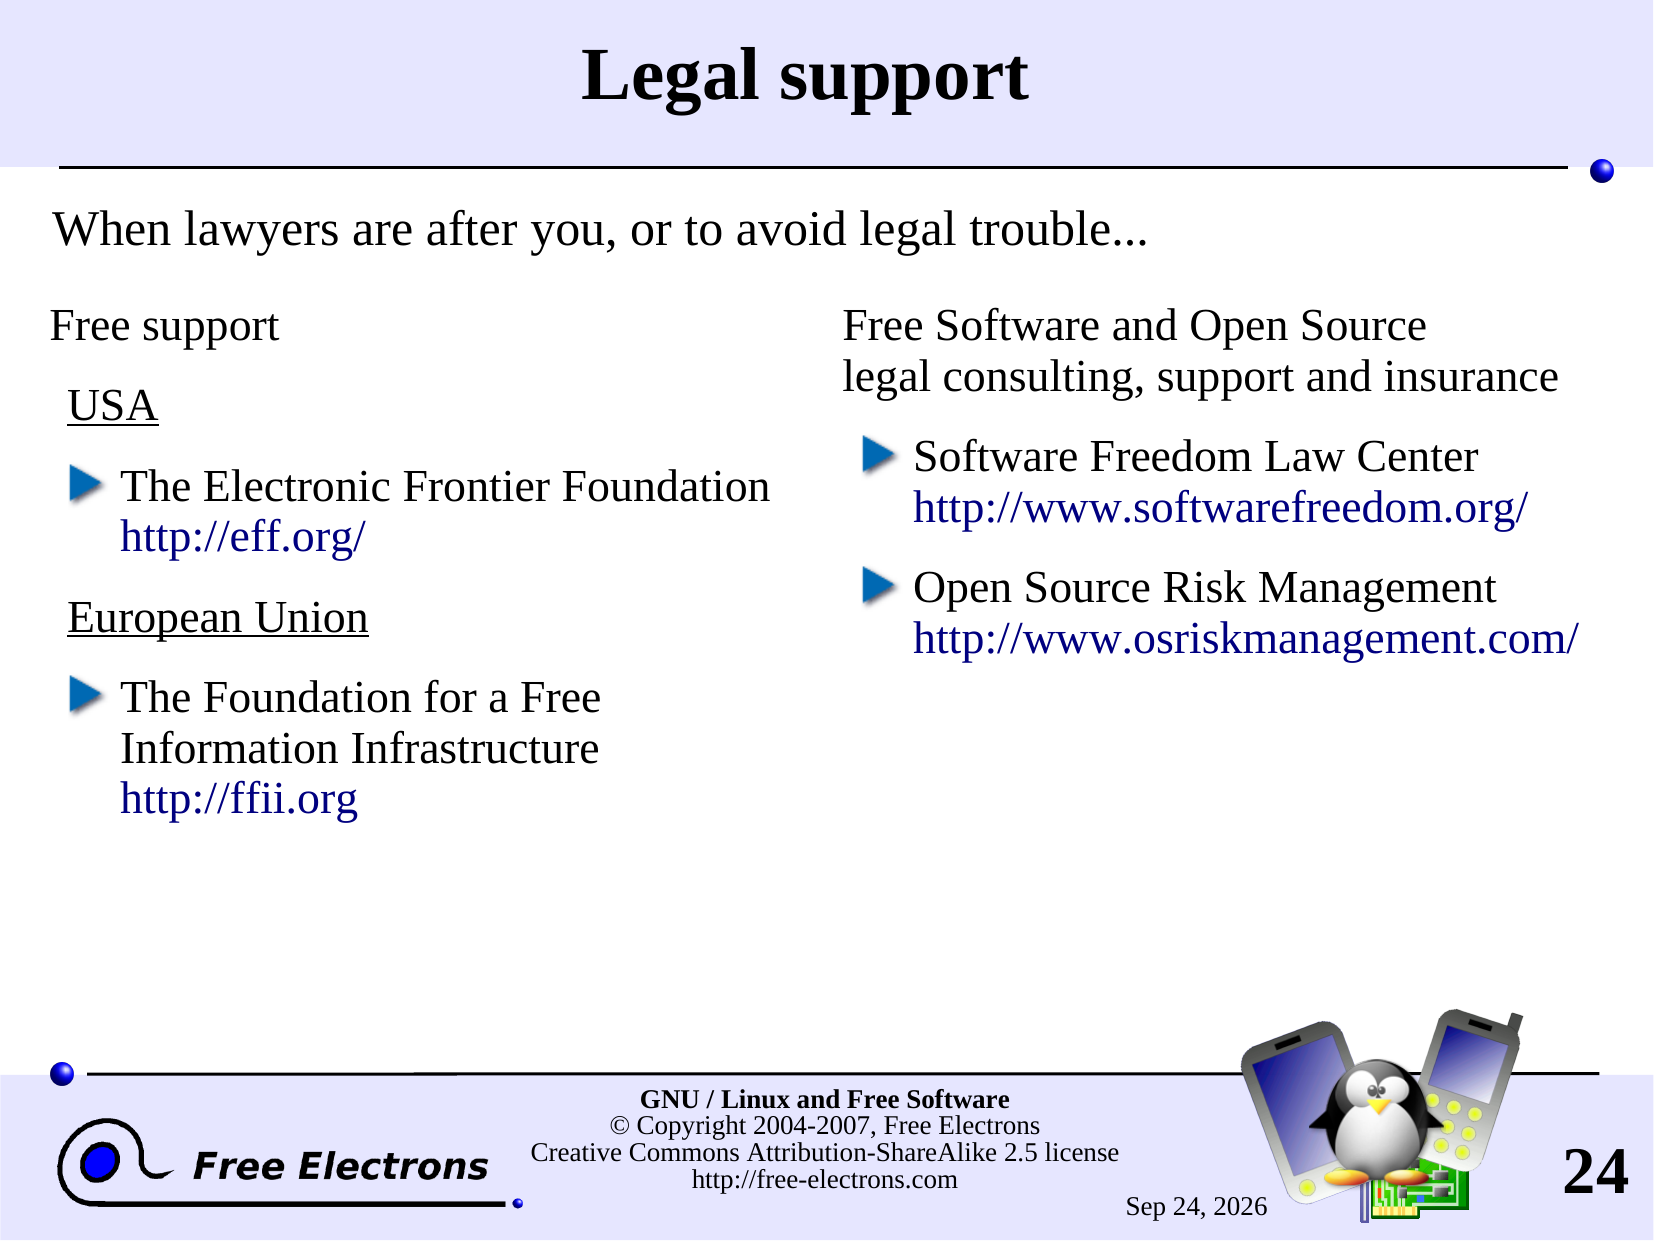

# Legal support
When lawyers are after you, or to avoid legal trouble...
Free support
USA
The Electronic Frontier Foundation
http://eff.org/
European Union
The Foundation for a Free Information Infrastructure
http://ffii.org
Free Software and Open Source
legal consulting, support and insurance
Software Freedom Law Center
http://www.softwarefreedom.org/
Open Source Risk Management
http://www.osriskmanagement.com/